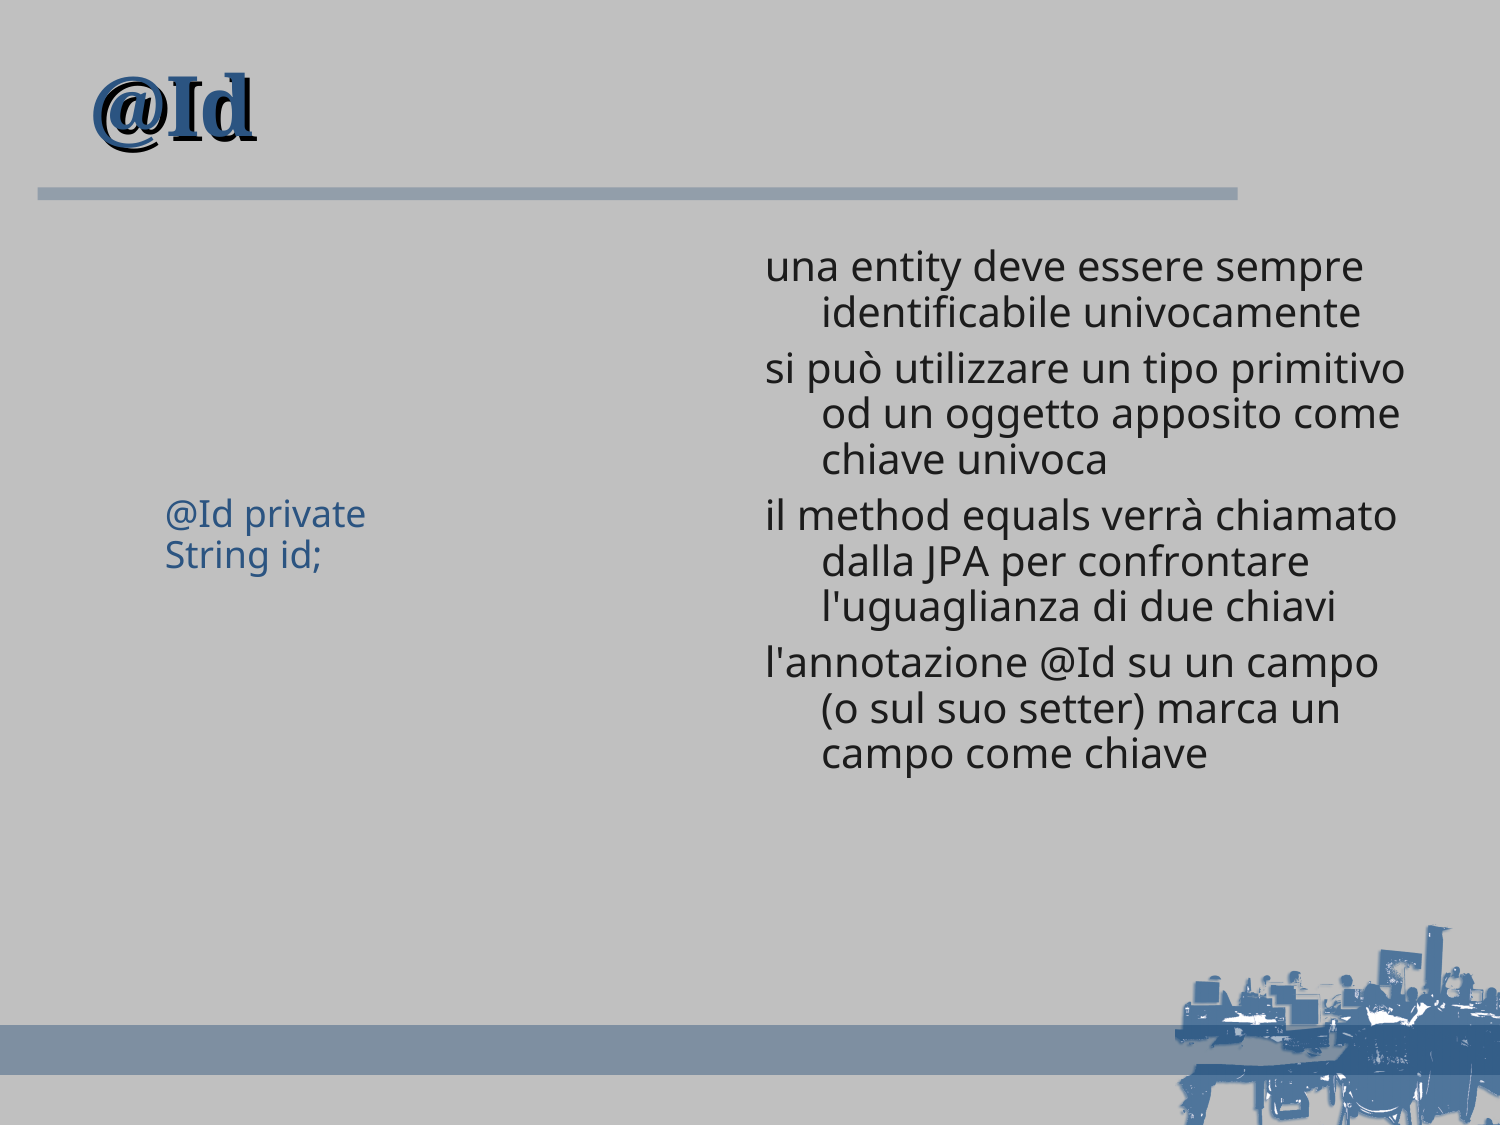

# @Id
una entity deve essere sempre identificabile univocamente
si può utilizzare un tipo primitivo od un oggetto apposito come chiave univoca
il method equals verrà chiamato dalla JPA per confrontare l'uguaglianza di due chiavi
l'annotazione @Id su un campo (o sul suo setter) marca un campo come chiave
@Id private
String id;